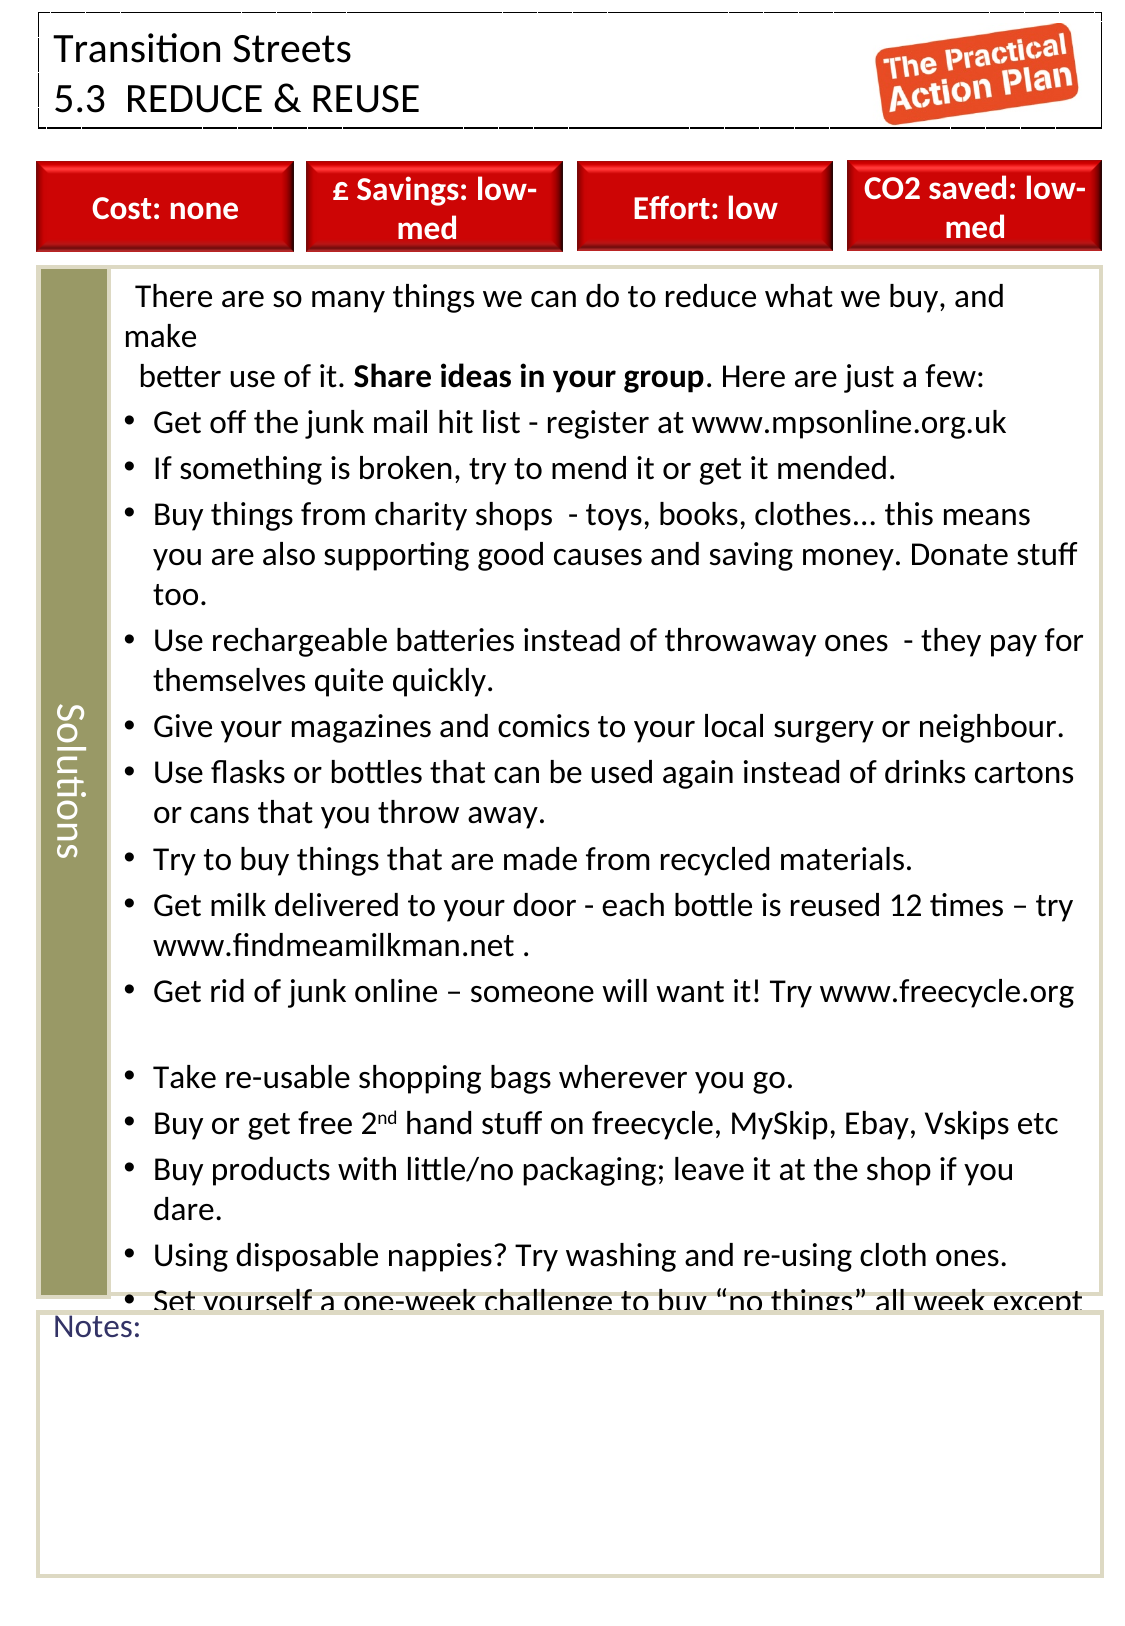

Transition Streets
5.3 REDUCE & REUSE
CO2 saved: low-med
Cost: none
£ Savings: low-med
Effort: low
Solutions
There are so many things we can do to reduce what we buy, and make
 better use of it. Share ideas in your group. Here are just a few:
Get off the junk mail hit list - register at www.mpsonline.org.uk
If something is broken, try to mend it or get it mended.
Buy things from charity shops - toys, books, clothes... this means you are also supporting good causes and saving money. Donate stuff too.
Use rechargeable batteries instead of throwaway ones - they pay for themselves quite quickly.
Give your magazines and comics to your local surgery or neighbour.
Use flasks or bottles that can be used again instead of drinks cartons or cans that you throw away.
Try to buy things that are made from recycled materials.
Get milk delivered to your door - each bottle is reused 12 times – try www.findmeamilkman.net .
Get rid of junk online – someone will want it! Try www.freecycle.org
Take re-usable shopping bags wherever you go.
Buy or get free 2nd hand stuff on freecycle, MySkip, Ebay, Vskips etc
Buy products with little/no packaging; leave it at the shop if you dare.
Using disposable nappies? Try washing and re-using cloth ones.
Set yourself a one-week challenge to buy “no things” all week except for food and health essentials. How did you do? Was it easy or hard?
Notes: